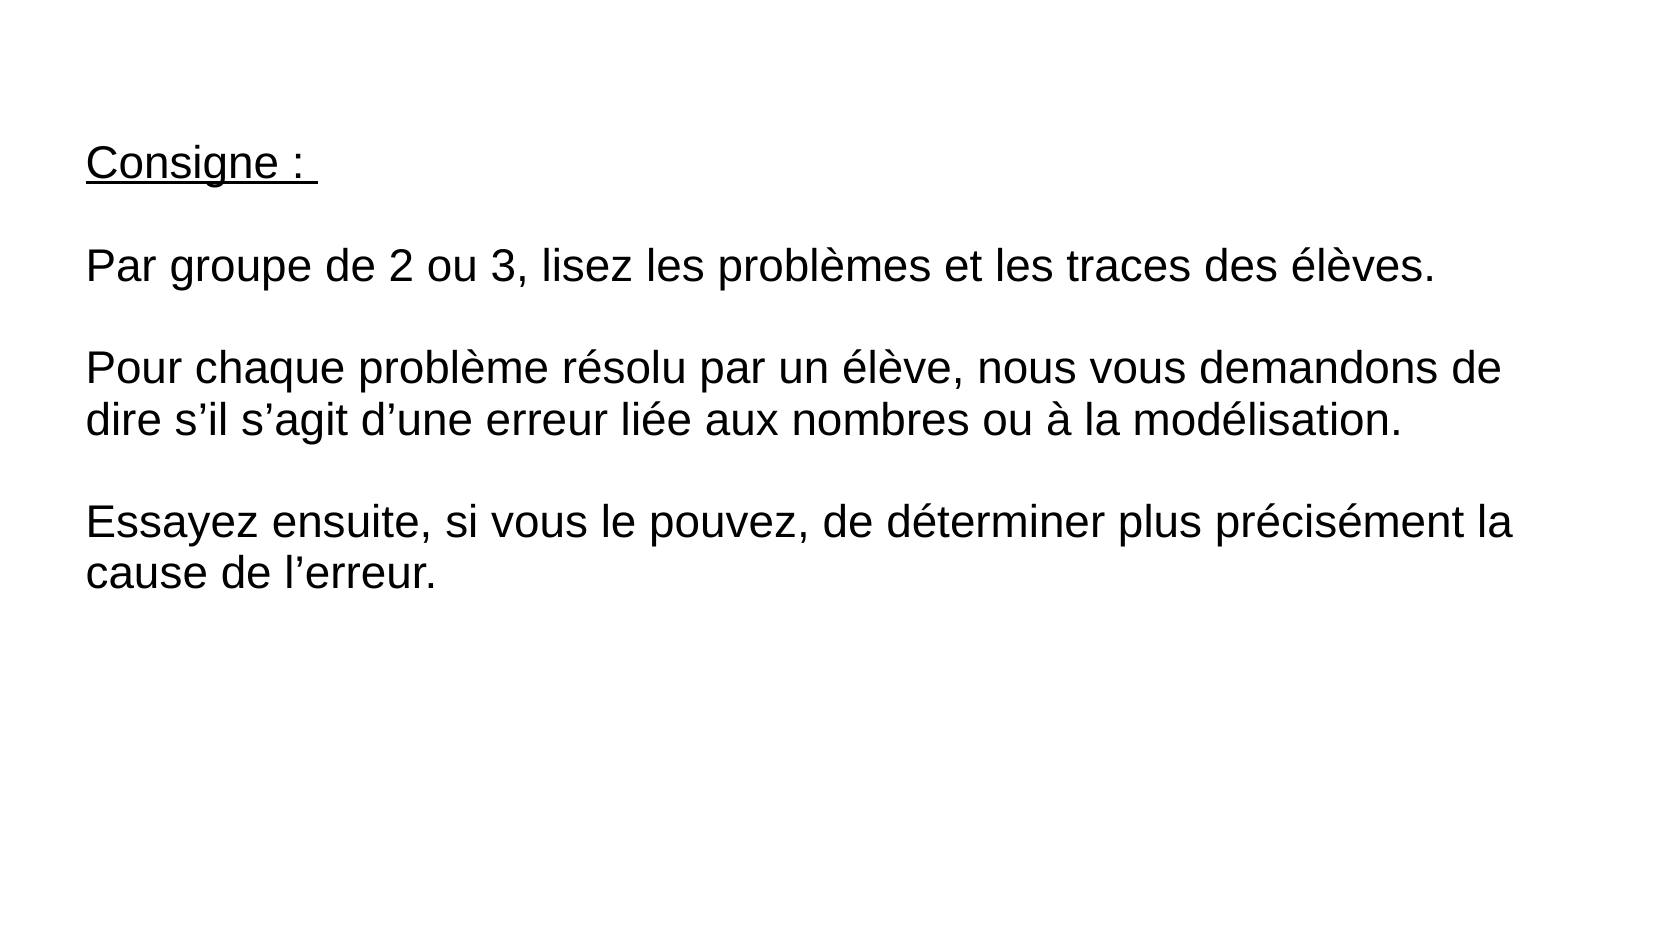

Consigne :
Par groupe de 2 ou 3, lisez les problèmes et les traces des élèves.
Pour chaque problème résolu par un élève, nous vous demandons de dire s’il s’agit d’une erreur liée aux nombres ou à la modélisation.
Essayez ensuite, si vous le pouvez, de déterminer plus précisément la cause de l’erreur.